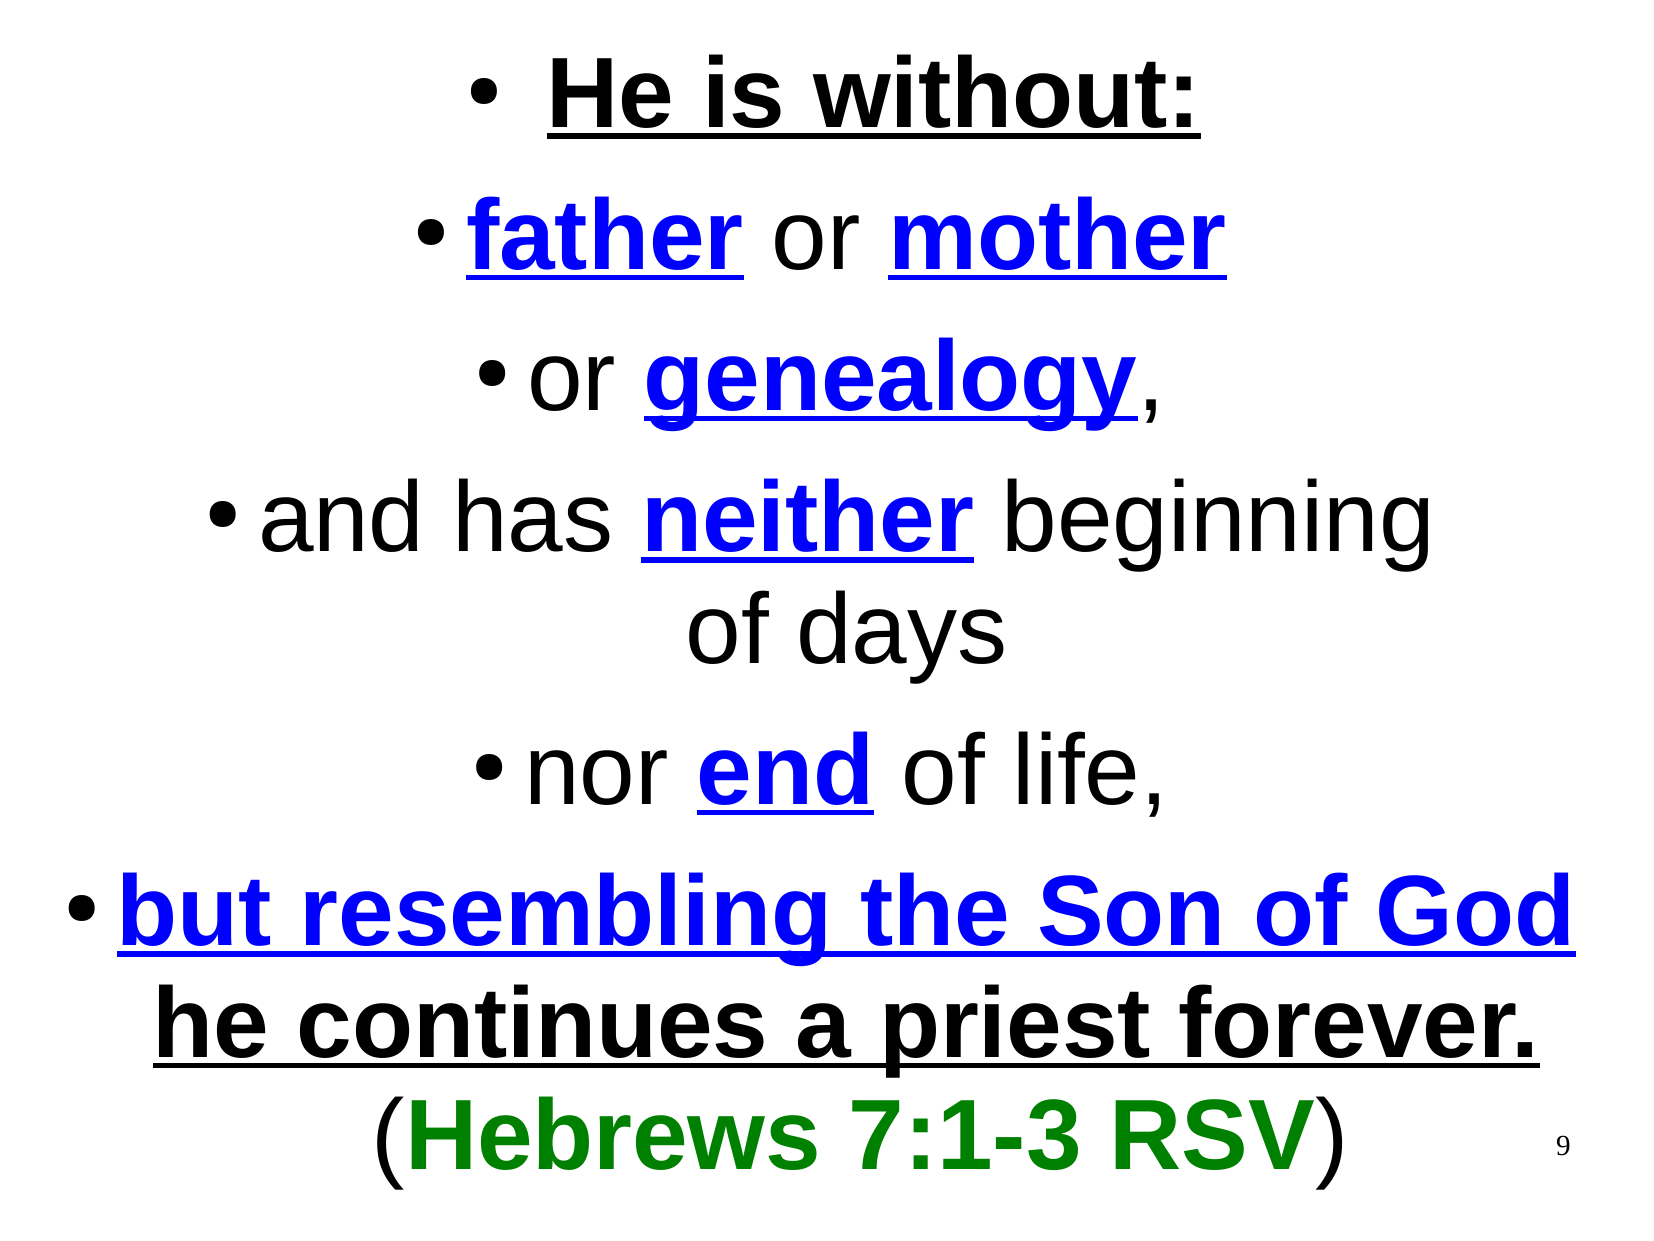

# He is without:
father or mother
or genealogy,
and has neither beginning
of days
nor end of life,
but resembling the Son of God
he continues a priest forever.
(Hebrews 7:1-3 RSV)
9